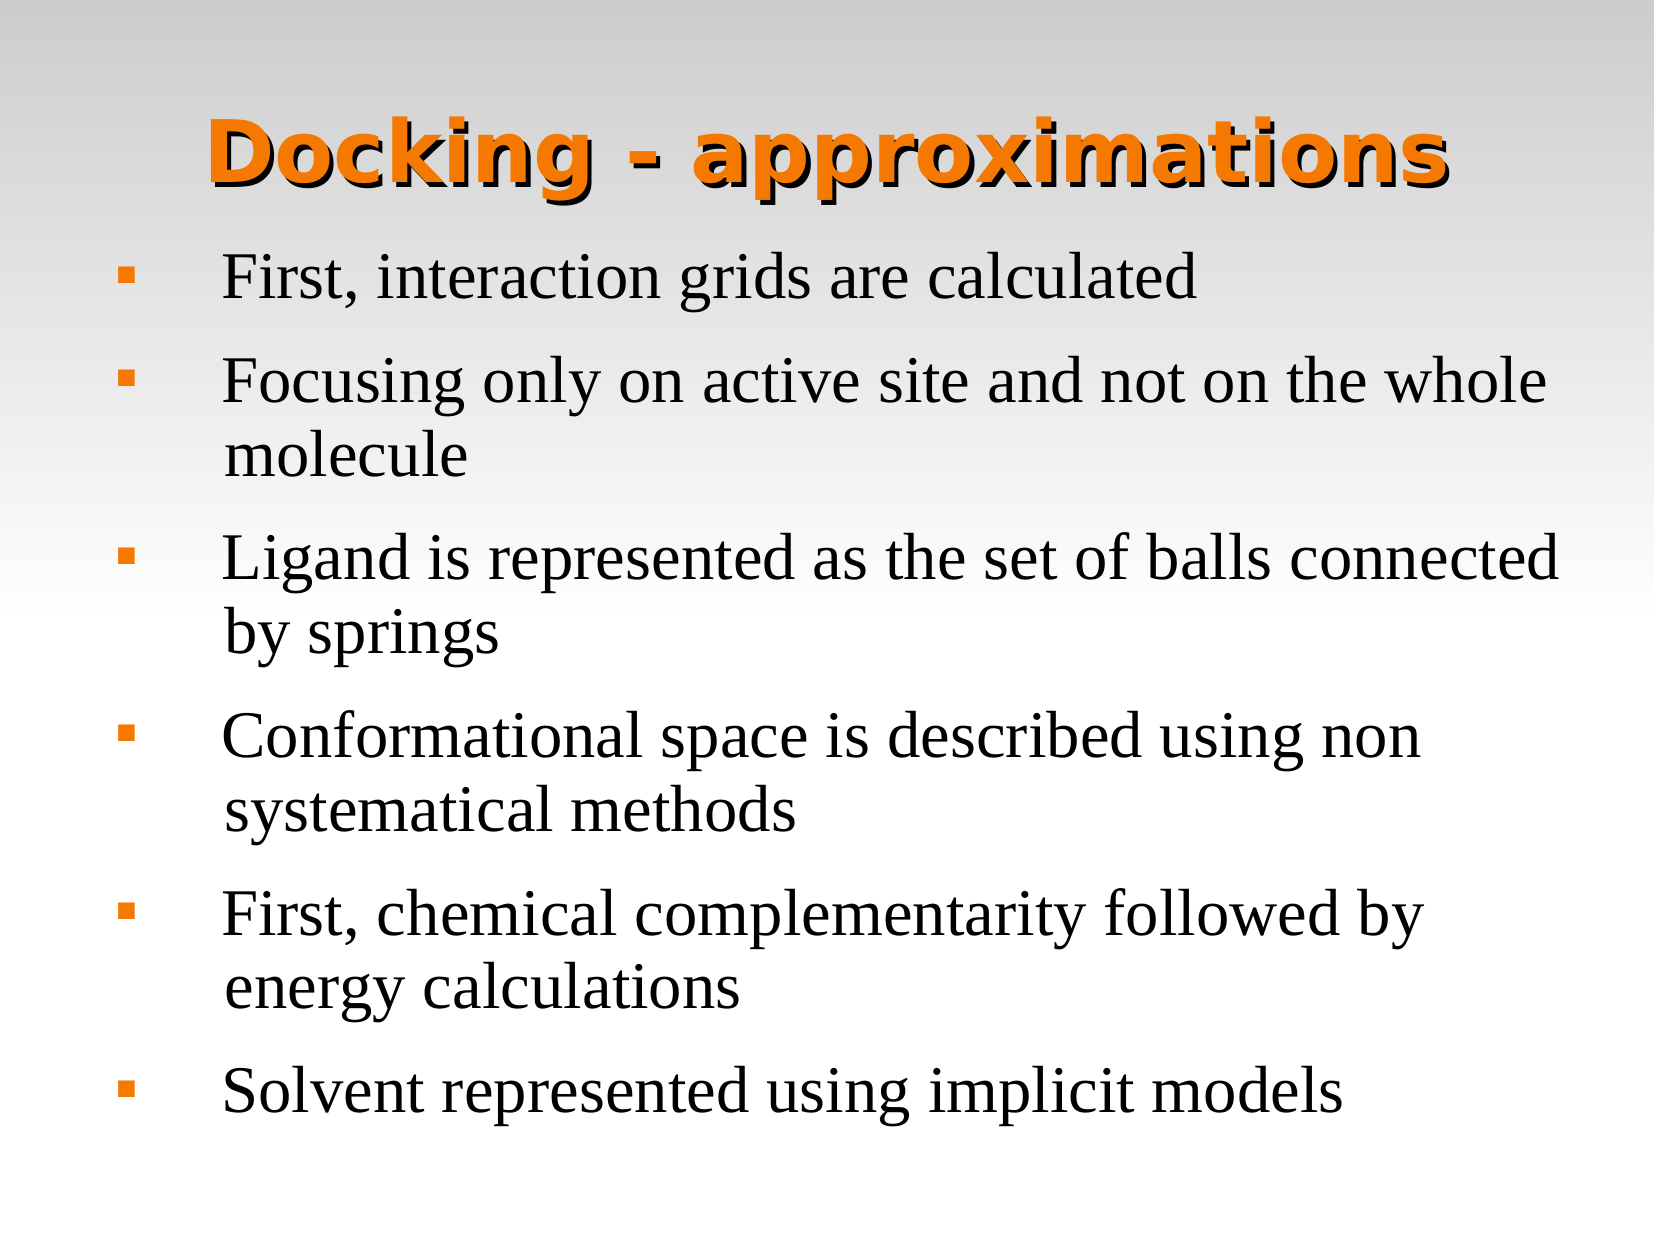

# Docking - approximations
 First, interaction grids are calculated
 Focusing only on active site and not on the whole molecule
 Ligand is represented as the set of balls connected by springs
 Conformational space is described using non systematical methods
 First, chemical complementarity followed by energy calculations
 Solvent represented using implicit models